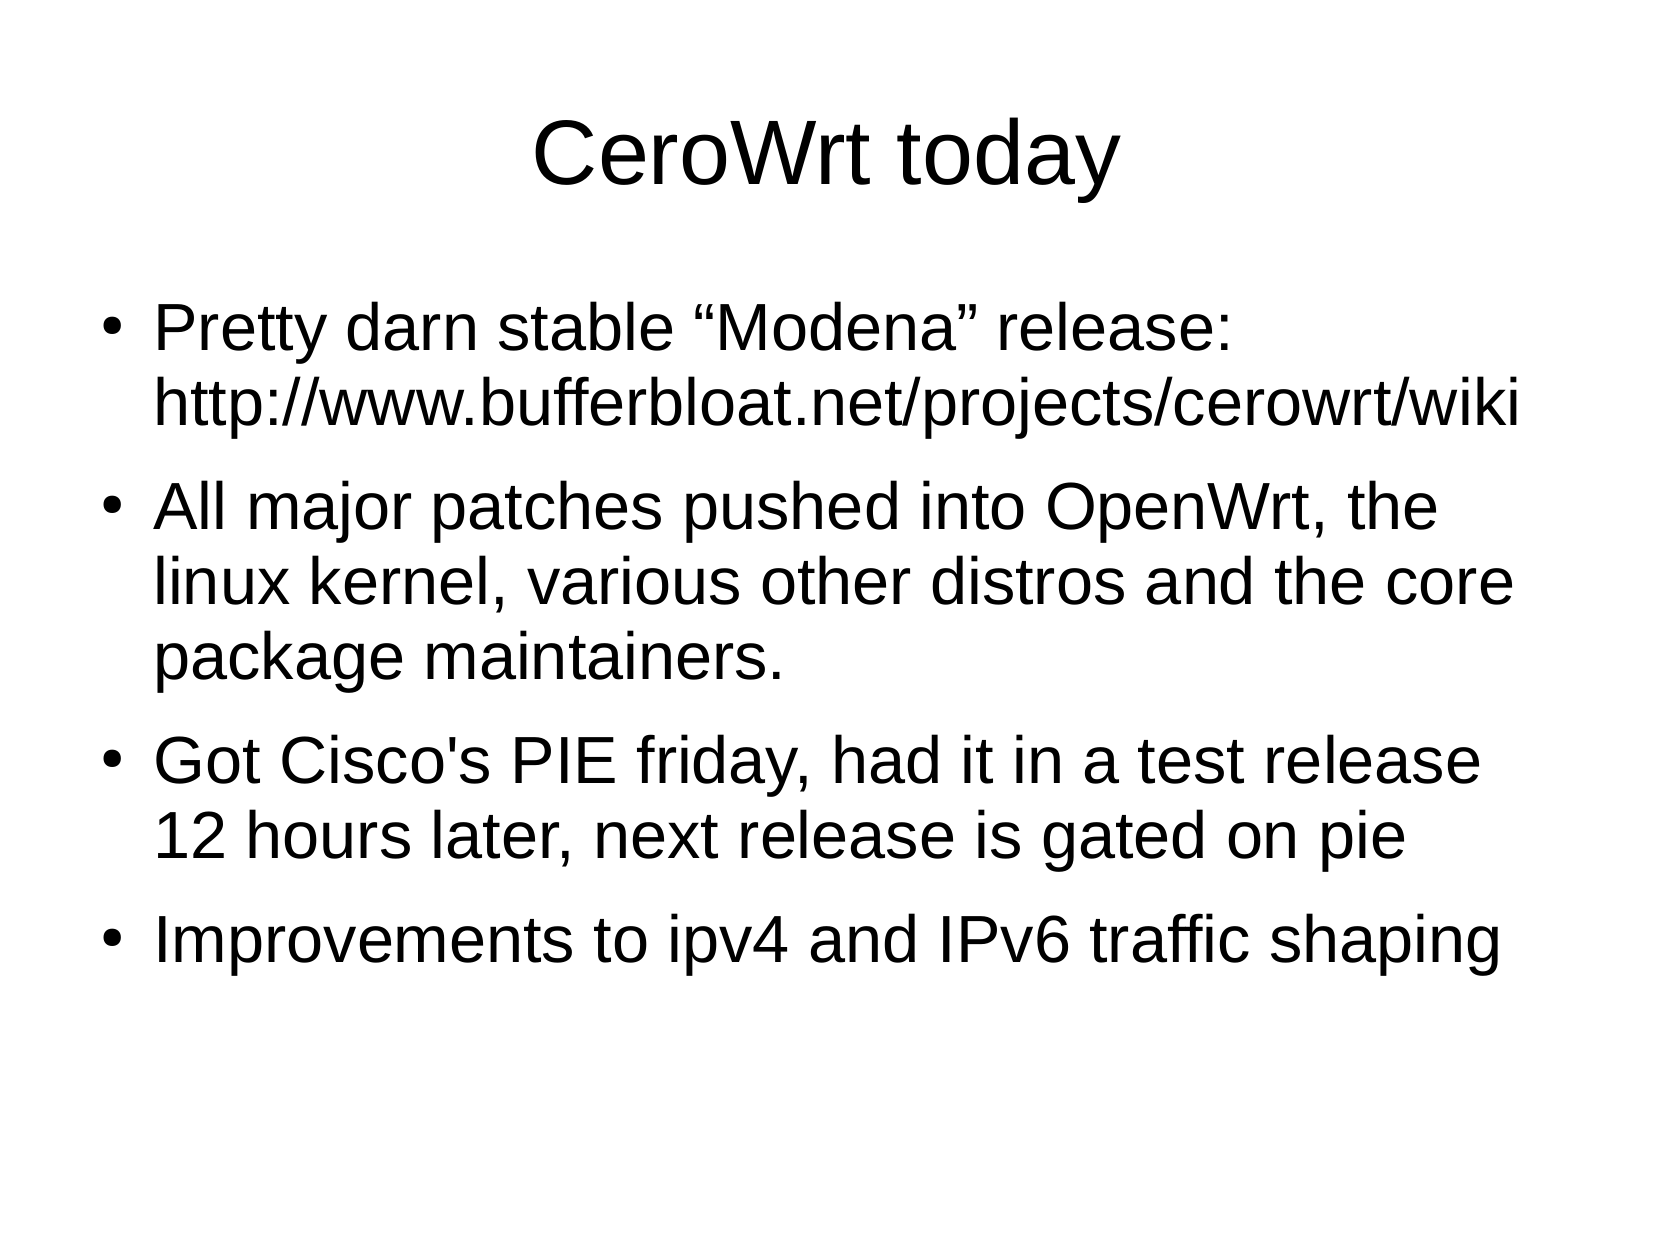

# CeroWrt today
Pretty darn stable “Modena” release: http://www.bufferbloat.net/projects/cerowrt/wiki
All major patches pushed into OpenWrt, the linux kernel, various other distros and the core package maintainers.
Got Cisco's PIE friday, had it in a test release 12 hours later, next release is gated on pie
Improvements to ipv4 and IPv6 traffic shaping